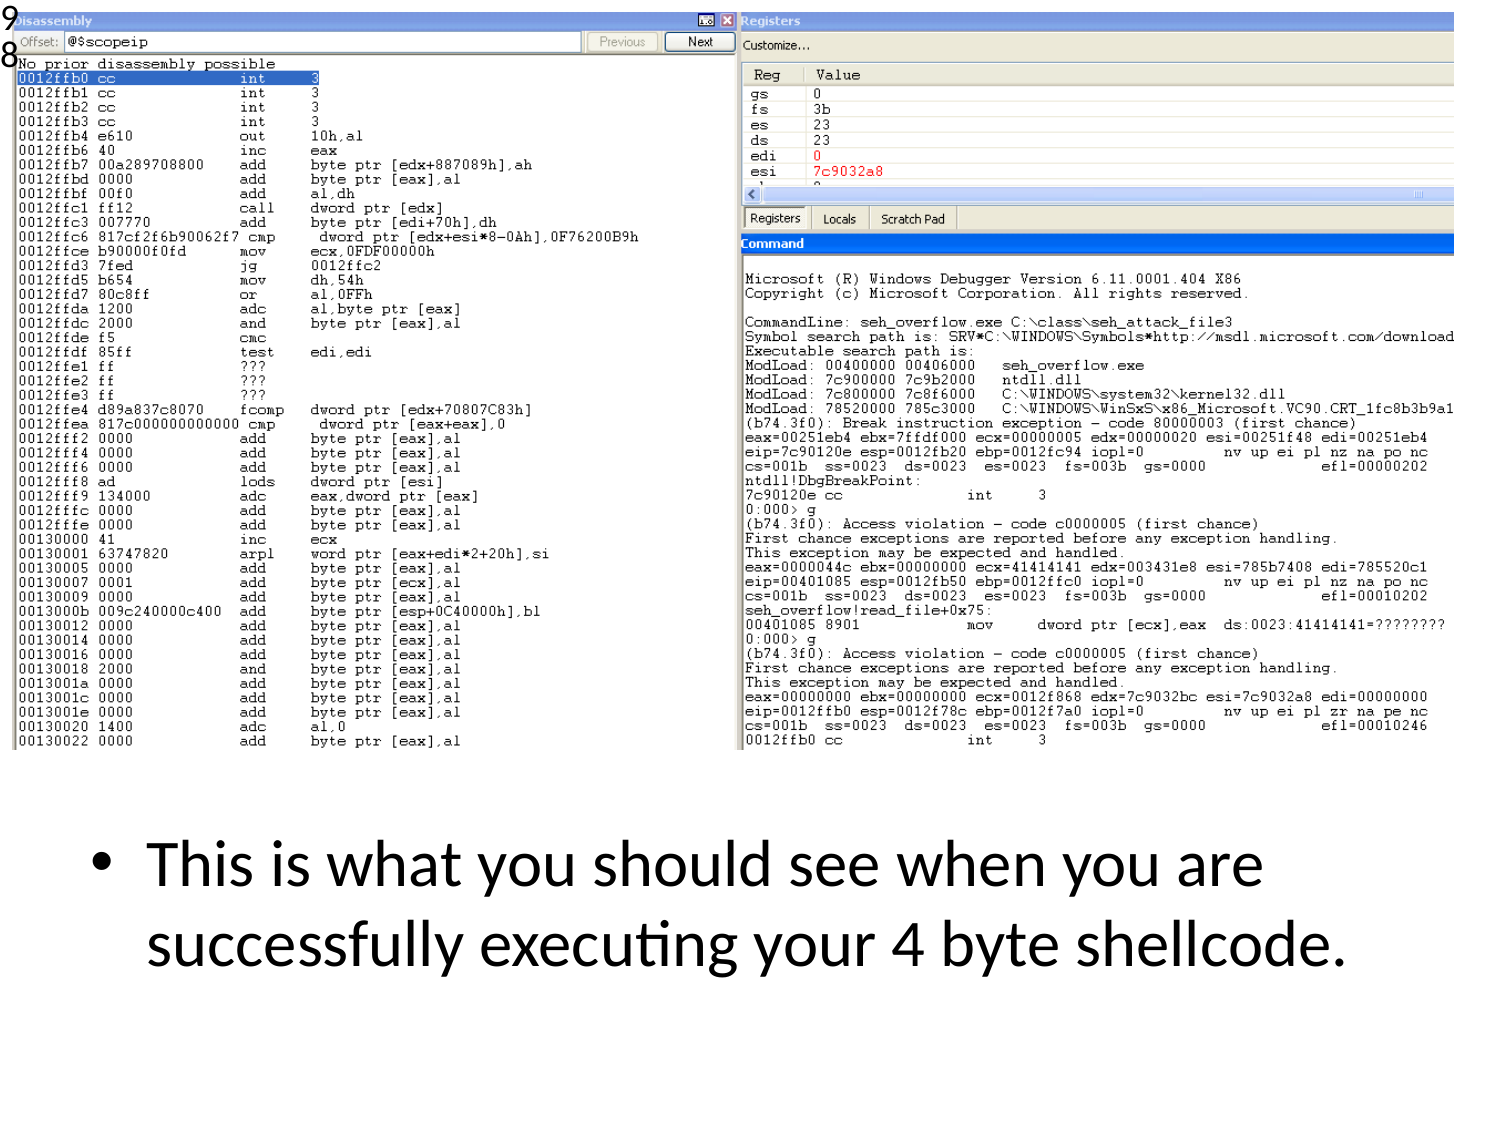

# This is what you should see when you are successfully executing your 4 byte shellcode.